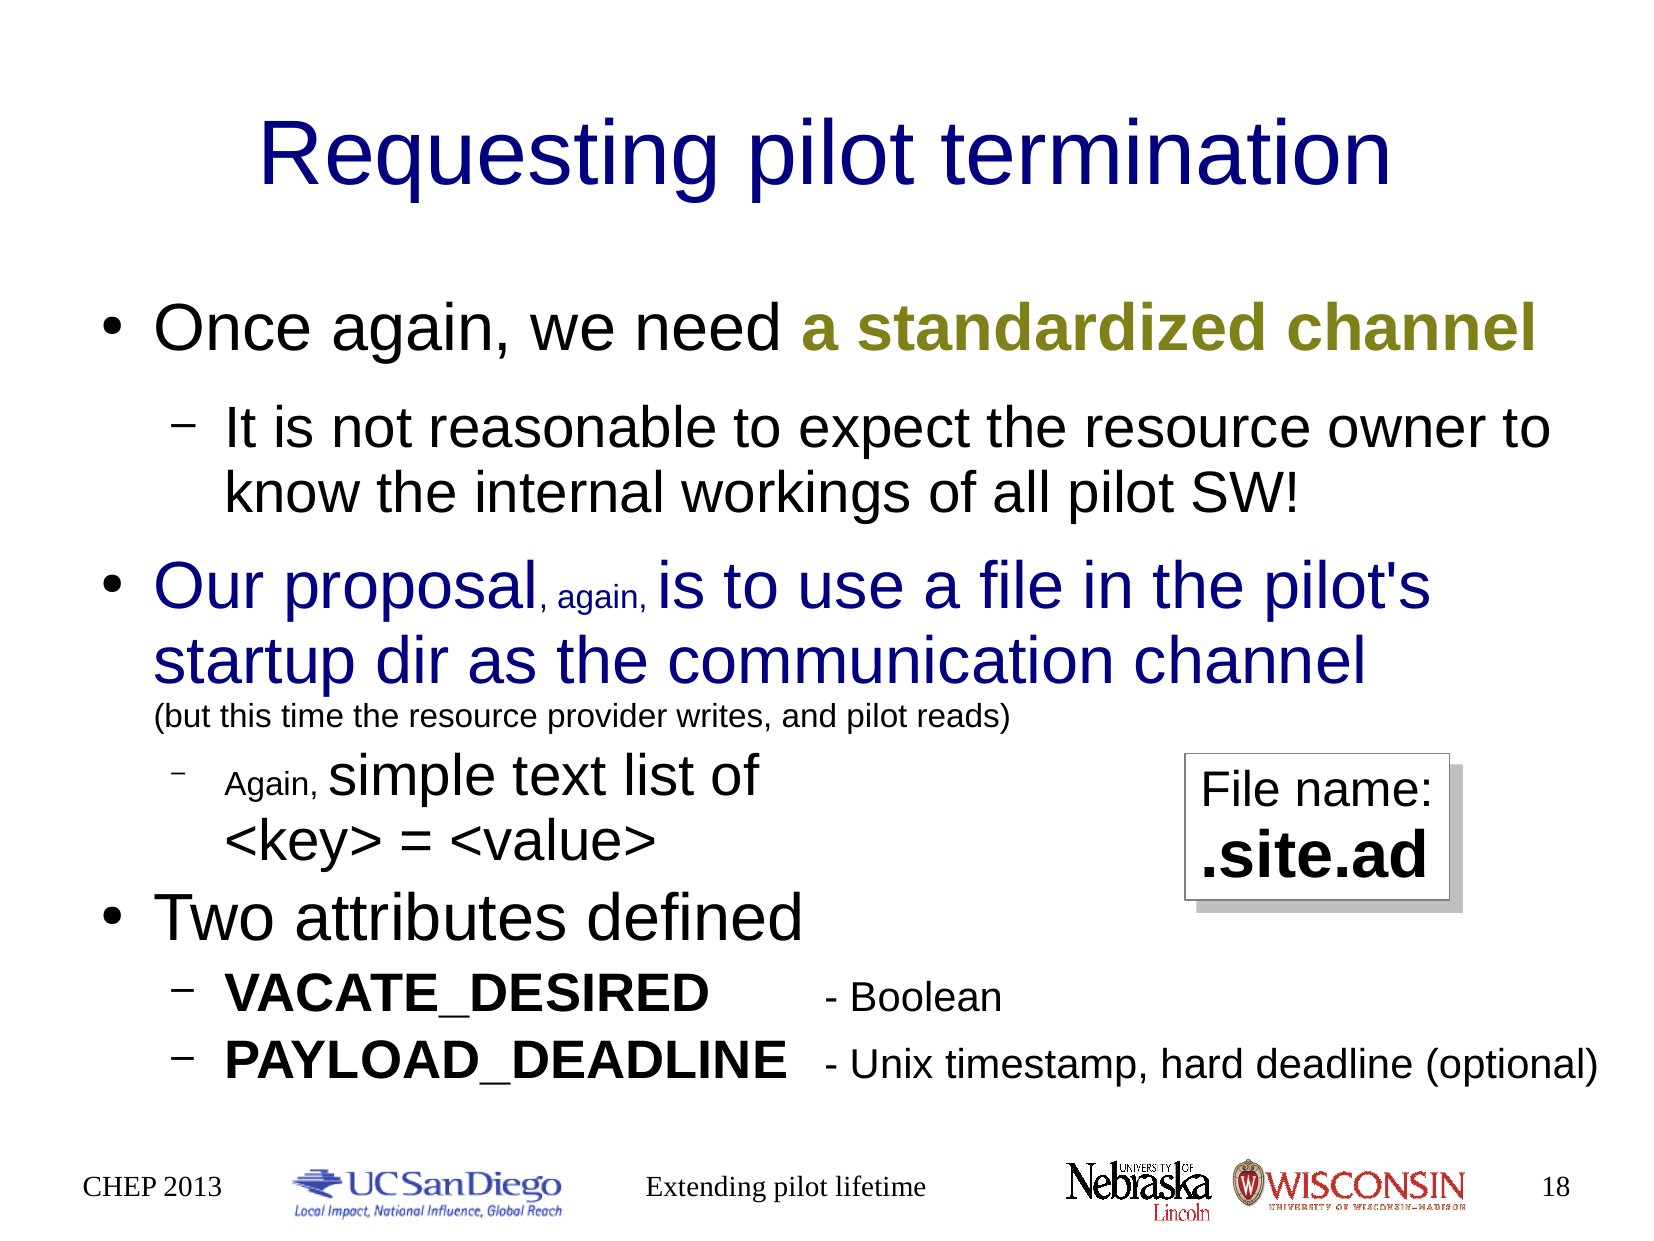

# Requesting pilot termination
Once again, we need a standardized channel
It is not reasonable to expect the resource owner to know the internal workings of all pilot SW!
Our proposal, again, is to use a file in the pilot's startup dir as the communication channel
(but this time the resource provider writes, and pilot reads)
Again, simple text list of
<key> = <value>
Two attributes defined
VACATE_DESIRED		- Boolean
PAYLOAD_DEADLINE	- Unix timestamp, hard deadline (optional)
File name:
.site.ad
CHEP 2013
Extending pilot lifetime
18